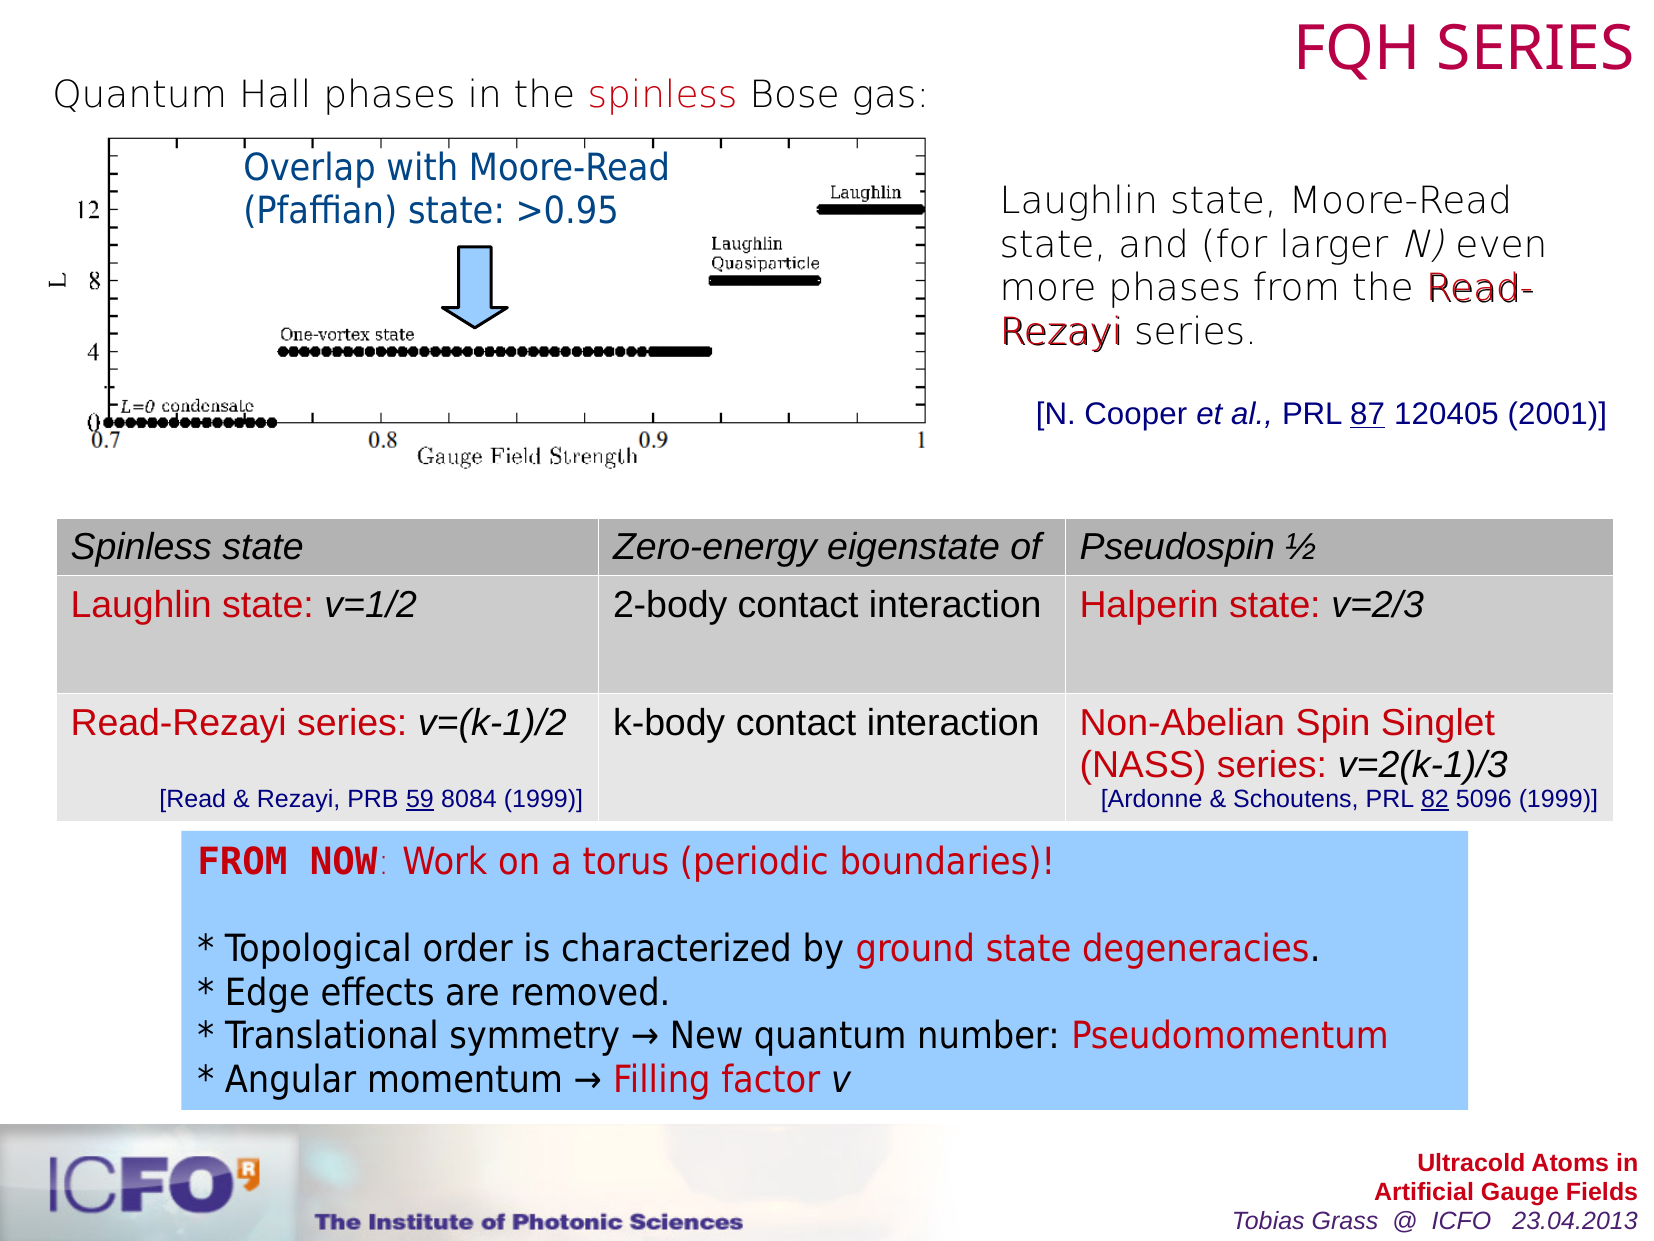

FQH SERIES
Quantum Hall phases in the spinless Bose gas:
Overlap with Moore-Read (Pfaffian) state: >0.95
Laughlin state, Moore-Read state, and (for larger N) even more phases from the Read-Rezayi series.
[N. Cooper et al., PRL 87 120405 (2001)]
| Spinless state | Zero-energy eigenstate of | Pseudospin ½ |
| --- | --- | --- |
| Laughlin state: v=1/2 | 2-body contact interaction | Halperin state: v=2/3 |
| Read-Rezayi series: v=(k-1)/2 [Read & Rezayi, PRB 59 8084 (1999)] | k-body contact interaction | Non-Abelian Spin Singlet (NASS) series: v=2(k-1)/3 [Ardonne & Schoutens, PRL 82 5096 (1999)] |
FROM NOW: Work on a torus (periodic boundaries)!
* Topological order is characterized by ground state degeneracies.
* Edge effects are removed.
* Translational symmetry → New quantum number: Pseudomomentum
* Angular momentum → Filling factor v
Ultracold Atoms in
Artificial Gauge Fields
Tobias Grass @ ICFO 23.04.2013